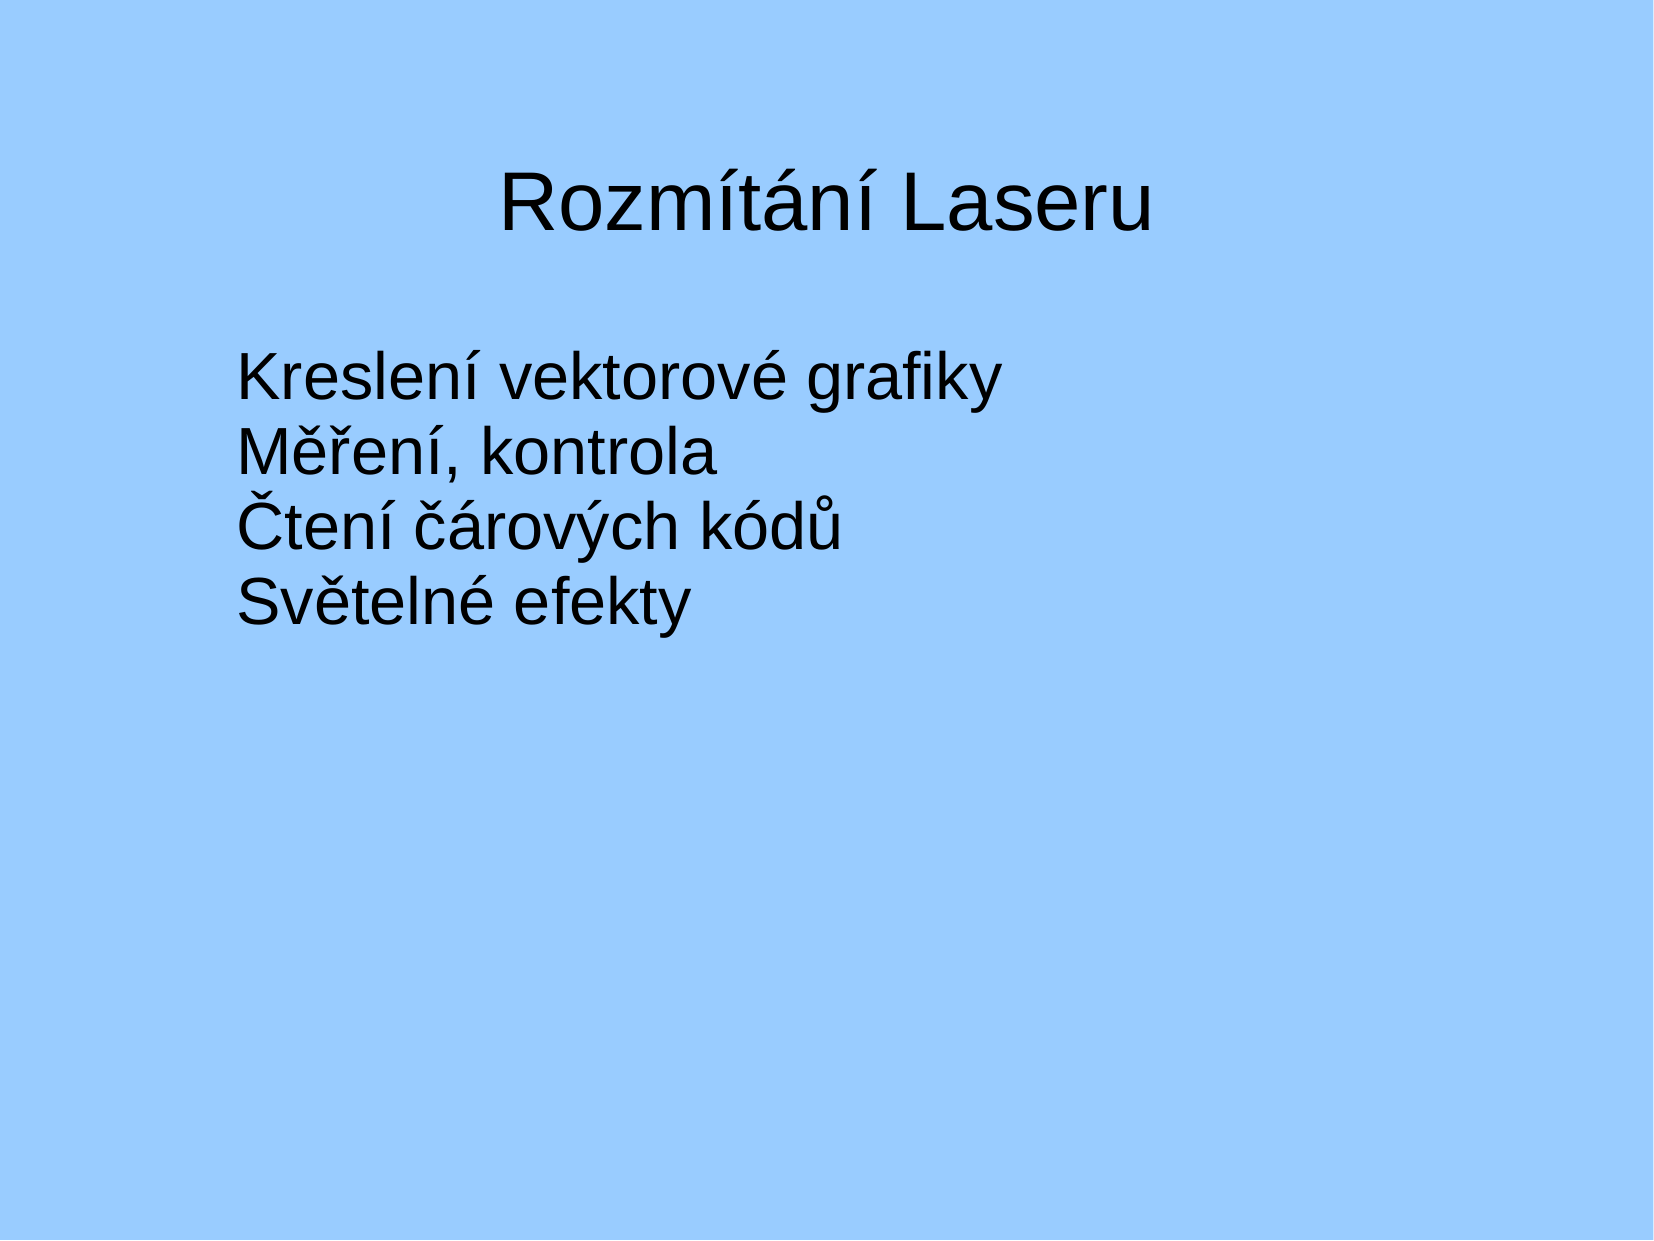

Rozmítání Laseru
Kreslení vektorové grafiky
Měření, kontrola
Čtení čárových kódů
Světelné efekty